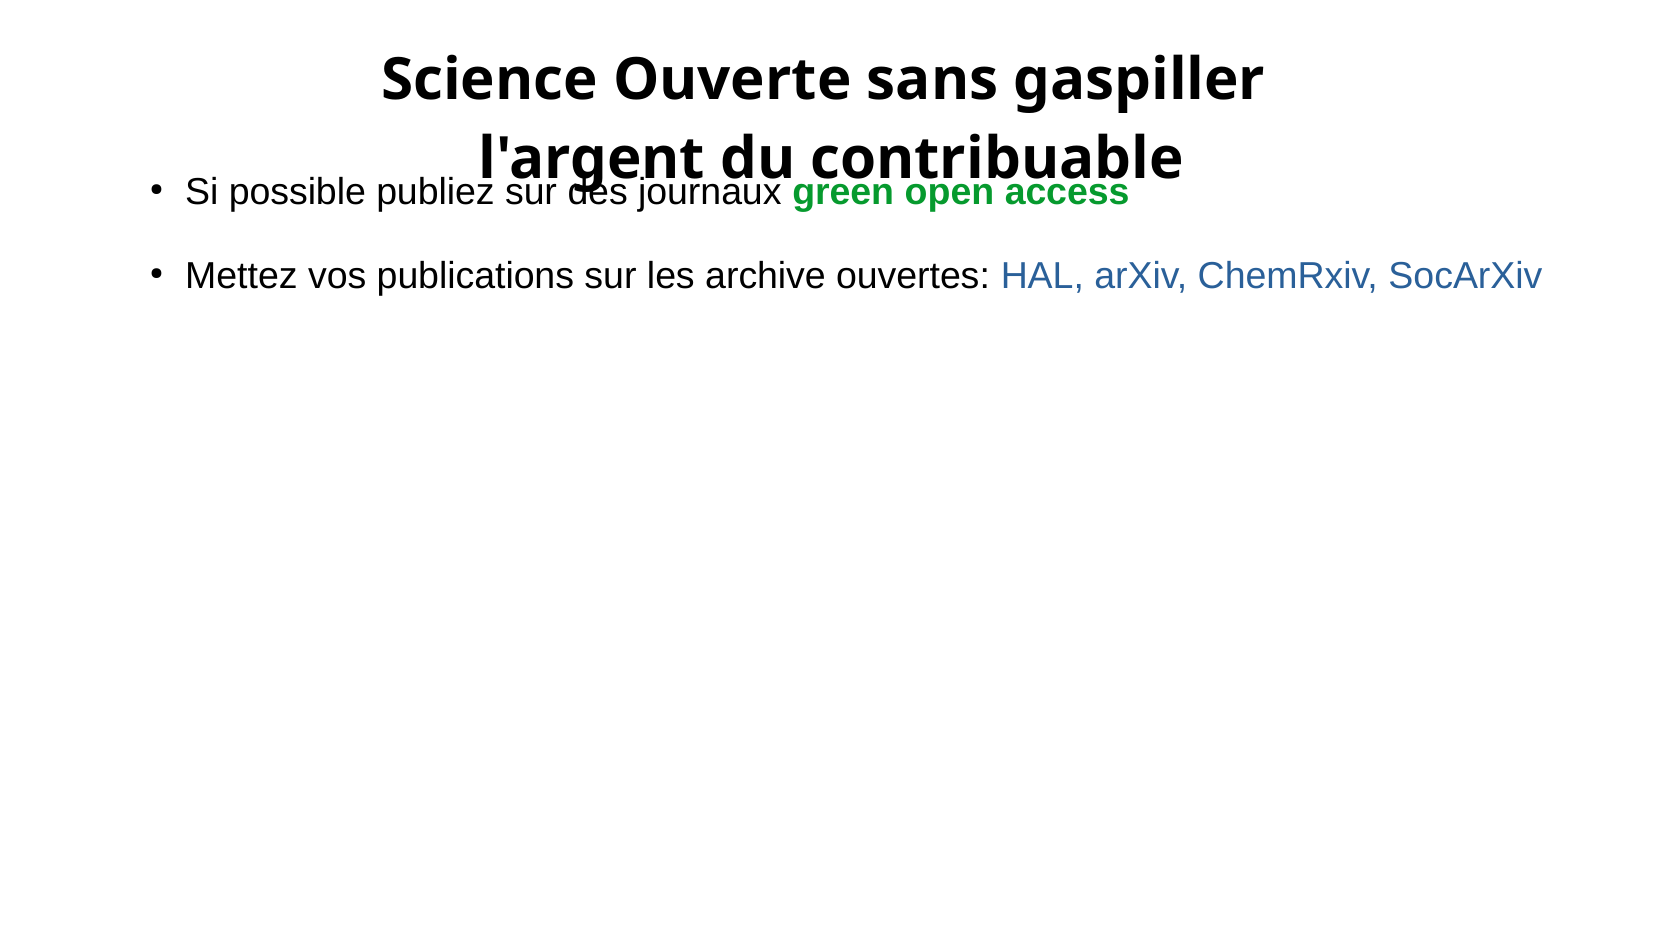

Science Ouverte sans gaspiller
l'argent du contribuable
Si possible publiez sur des journaux green open access
Mettez vos publications sur les archive ouvertes: HAL, arXiv, ChemRxiv, SocArXiv